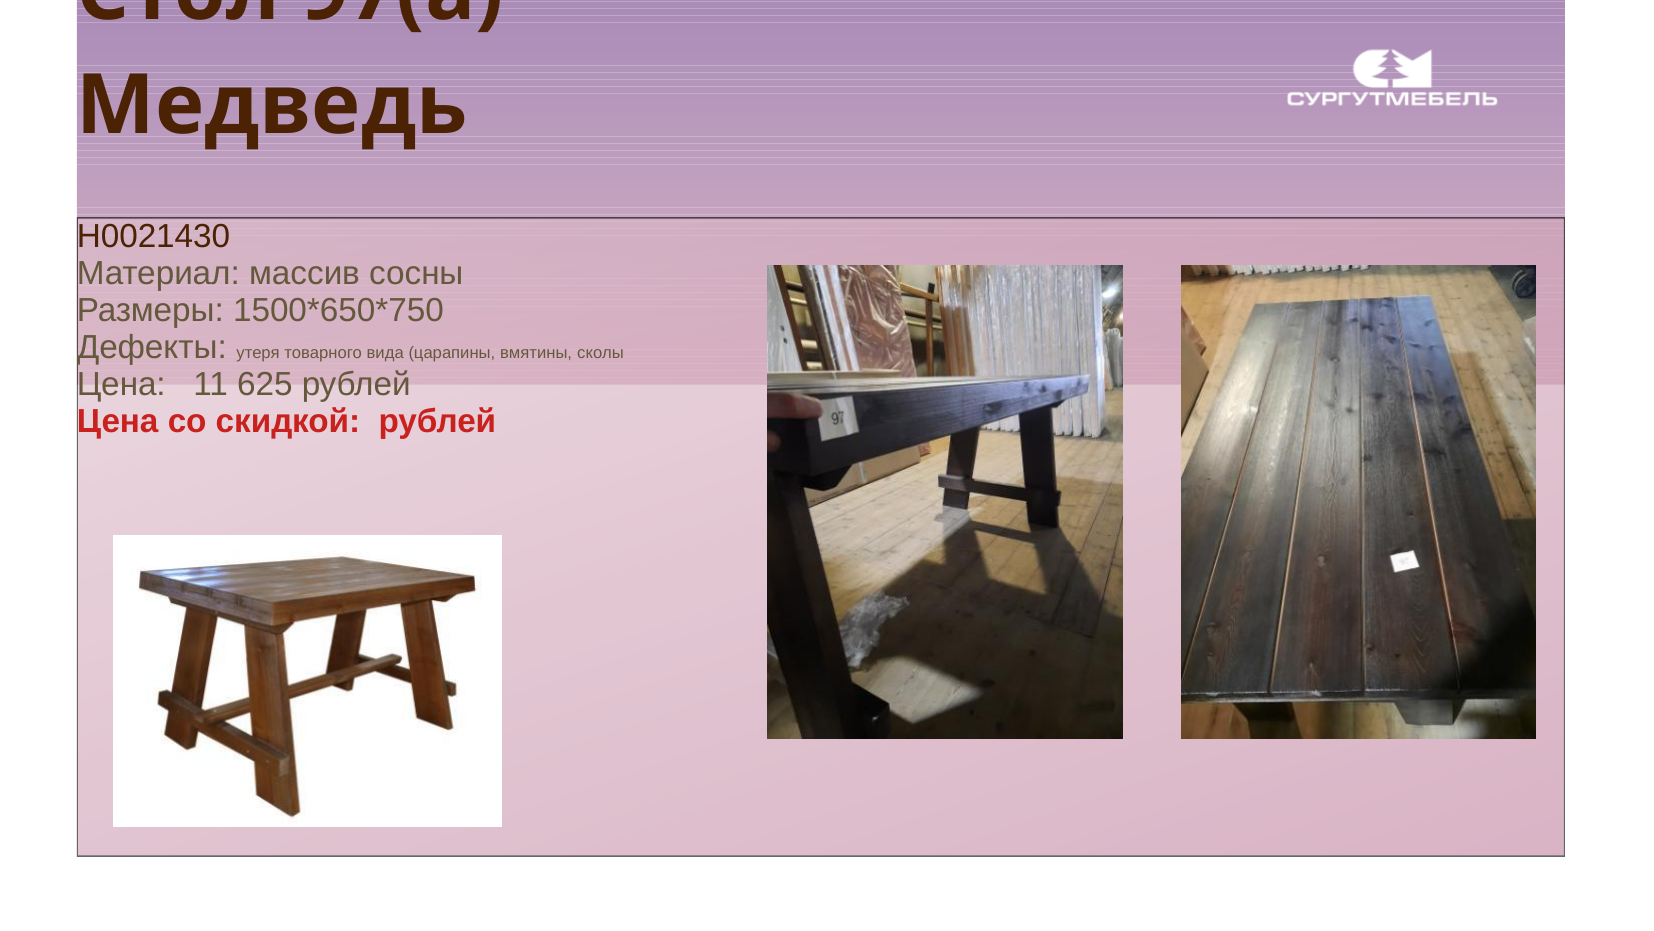

# Стол 97(а) Медведь
Н0021430
Материал: массив сосны
Размеры: 1500*650*750
Дефекты: утеря товарного вида (царапины, вмятины, сколы
Цена: 11 625 рублей
Цена со скидкой: рублей